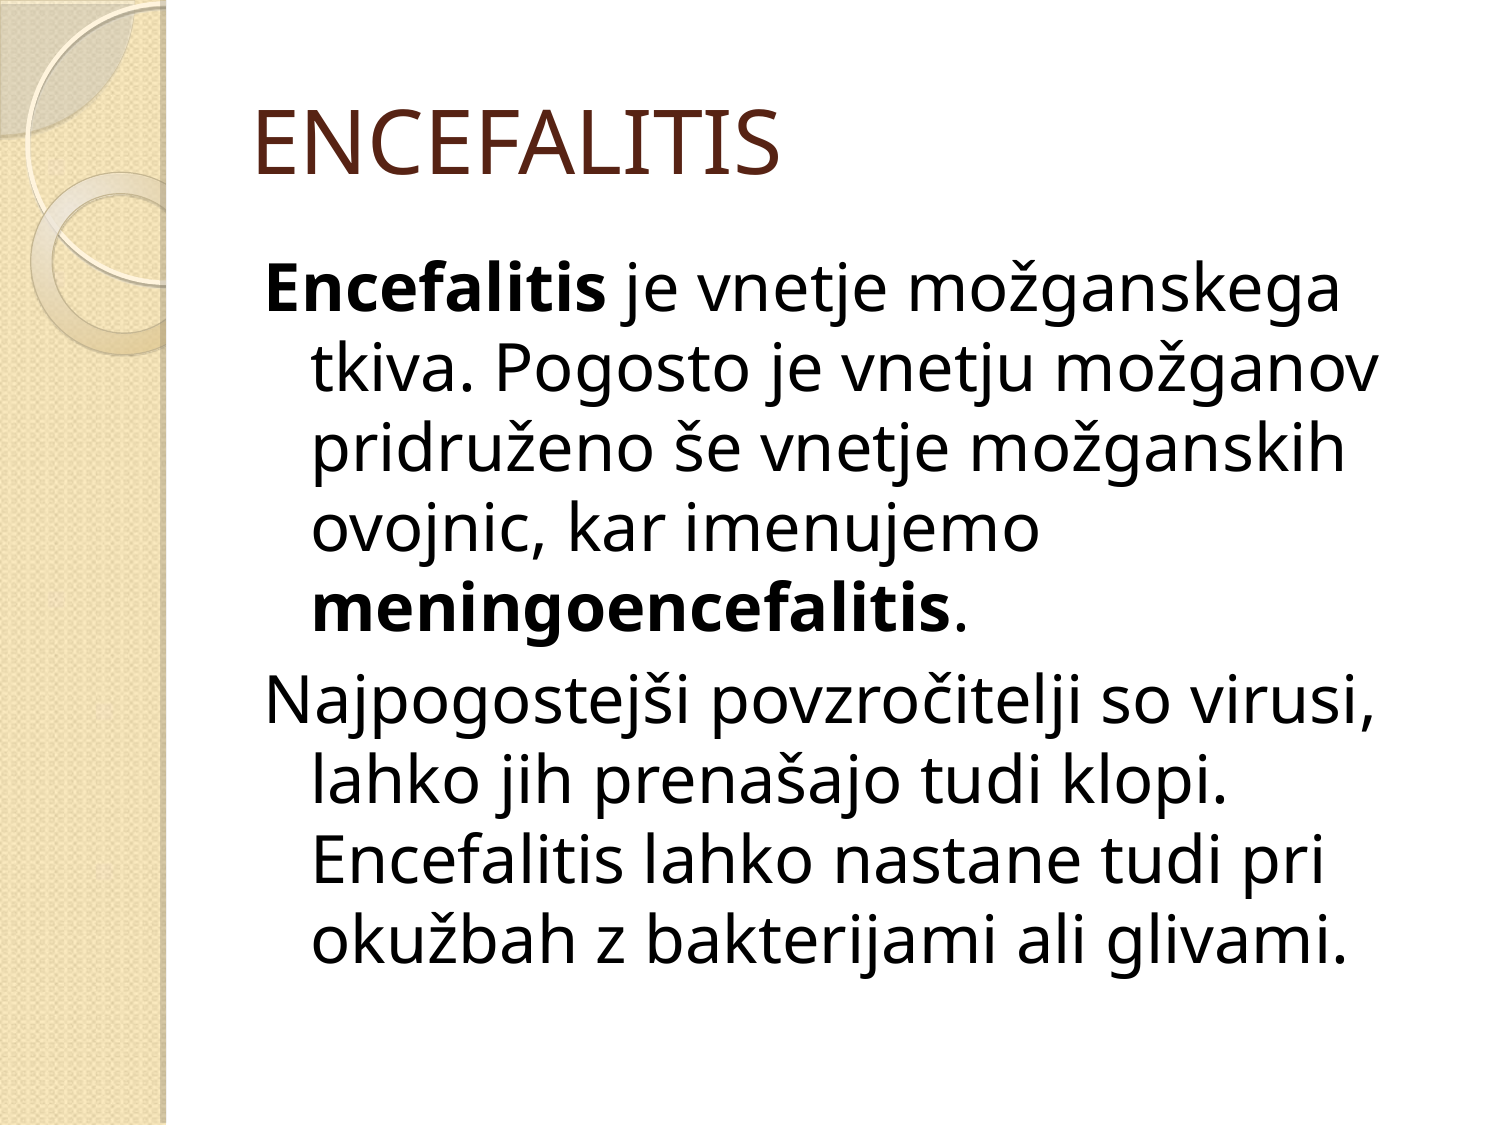

# ENCEFALITIS
Encefalitis je vnetje možganskega tkiva. Pogosto je vnetju možganov pridruženo še vnetje možganskih ovojnic, kar imenujemo meningoencefalitis.
Najpogostejši povzročitelji so virusi, lahko jih prenašajo tudi klopi. Encefalitis lahko nastane tudi pri okužbah z bakterijami ali glivami.